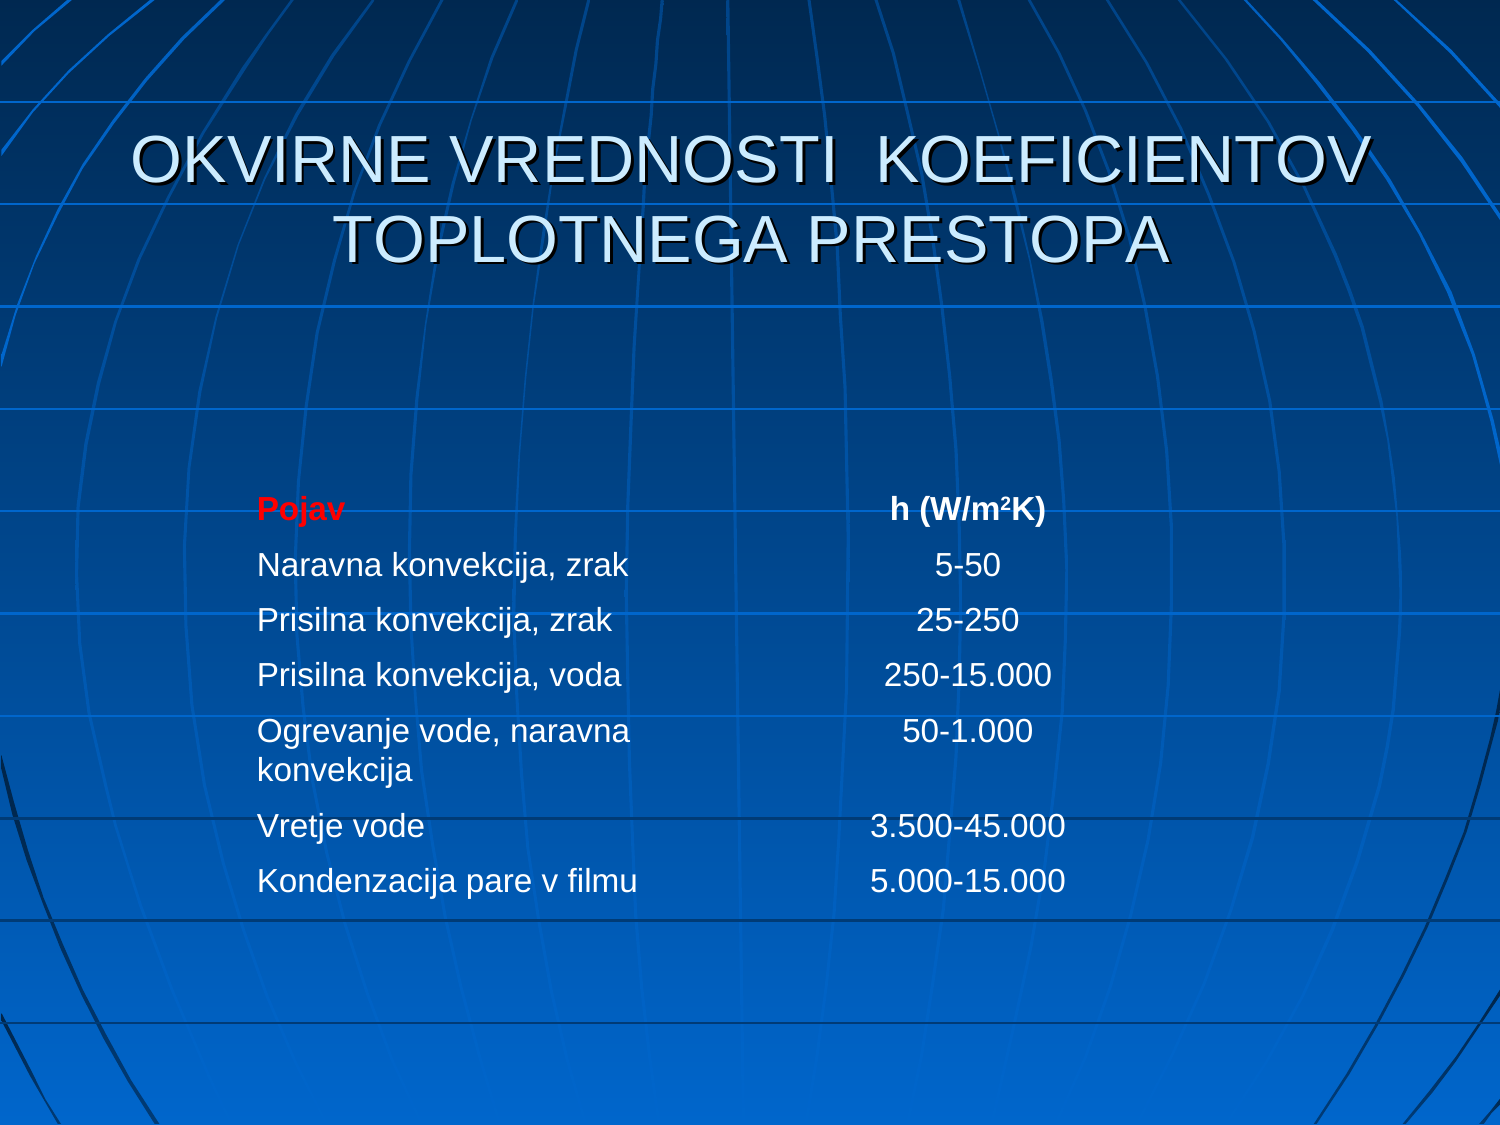

# OKVIRNE VREDNOSTI KOEFICIENTOV TOPLOTNEGA PRESTOPA
| Pojav | h (W/m2K) |
| --- | --- |
| Naravna konvekcija, zrak | 5-50 |
| Prisilna konvekcija, zrak | 25-250 |
| Prisilna konvekcija, voda | 250-15.000 |
| Ogrevanje vode, naravna konvekcija | 50-1.000 |
| Vretje vode | 3.500-45.000 |
| Kondenzacija pare v filmu | 5.000-15.000 |